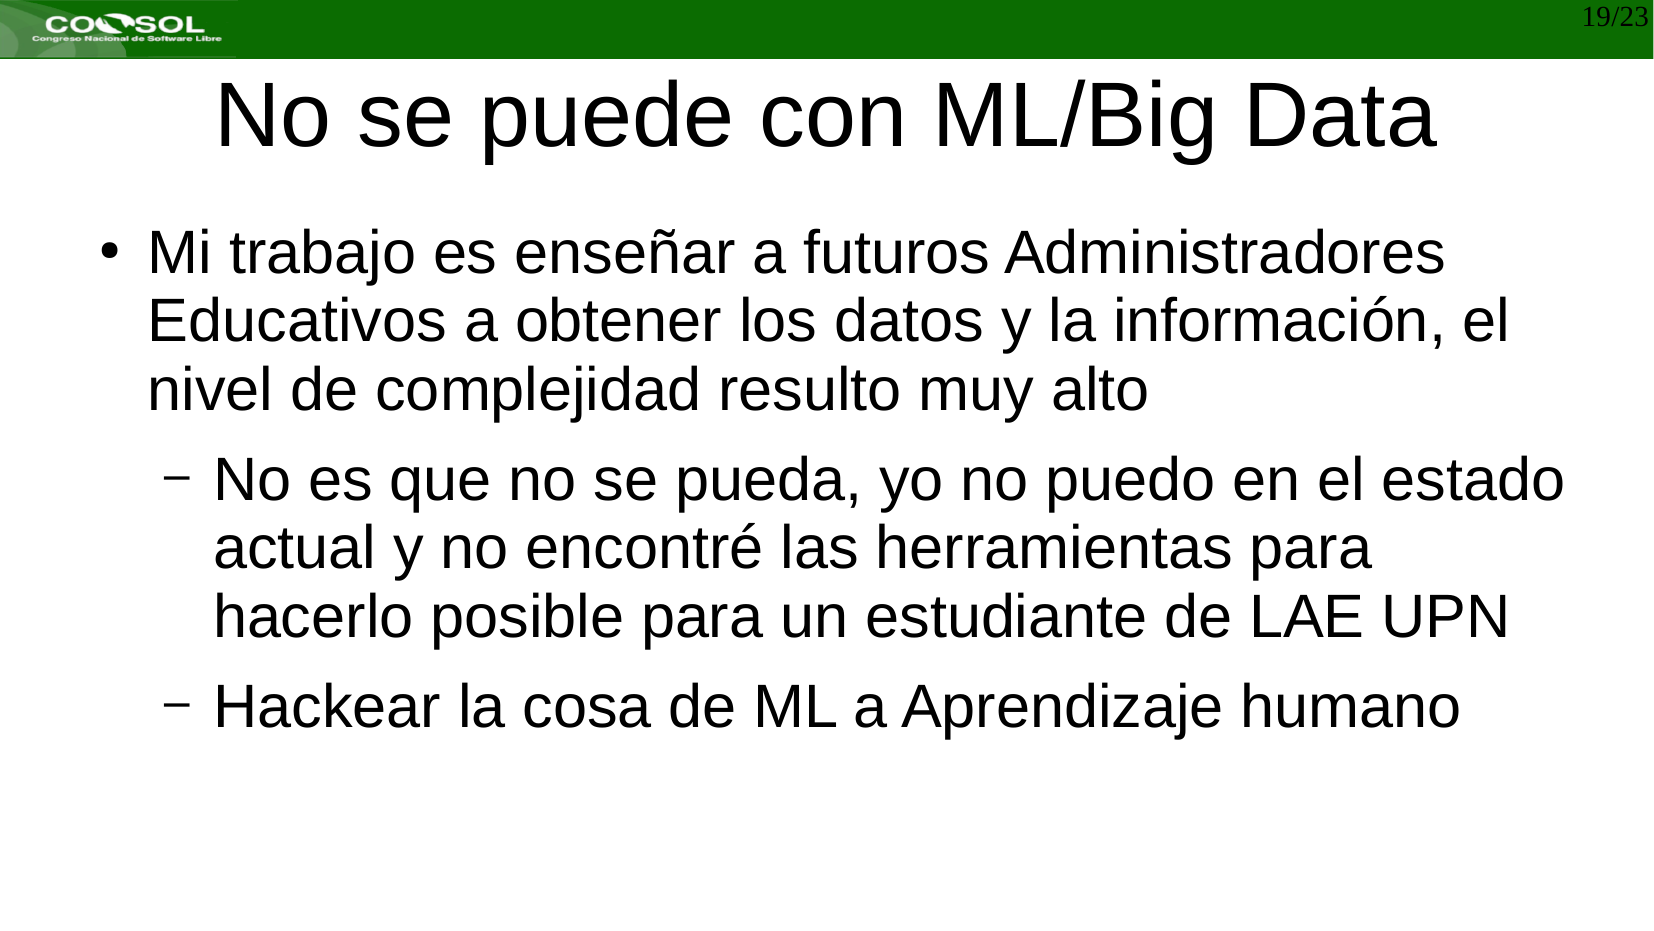

19
# No se puede con ML/Big Data
Mi trabajo es enseñar a futuros Administradores Educativos a obtener los datos y la información, el nivel de complejidad resulto muy alto
No es que no se pueda, yo no puedo en el estado actual y no encontré las herramientas para hacerlo posible para un estudiante de LAE UPN
Hackear la cosa de ML a Aprendizaje humano